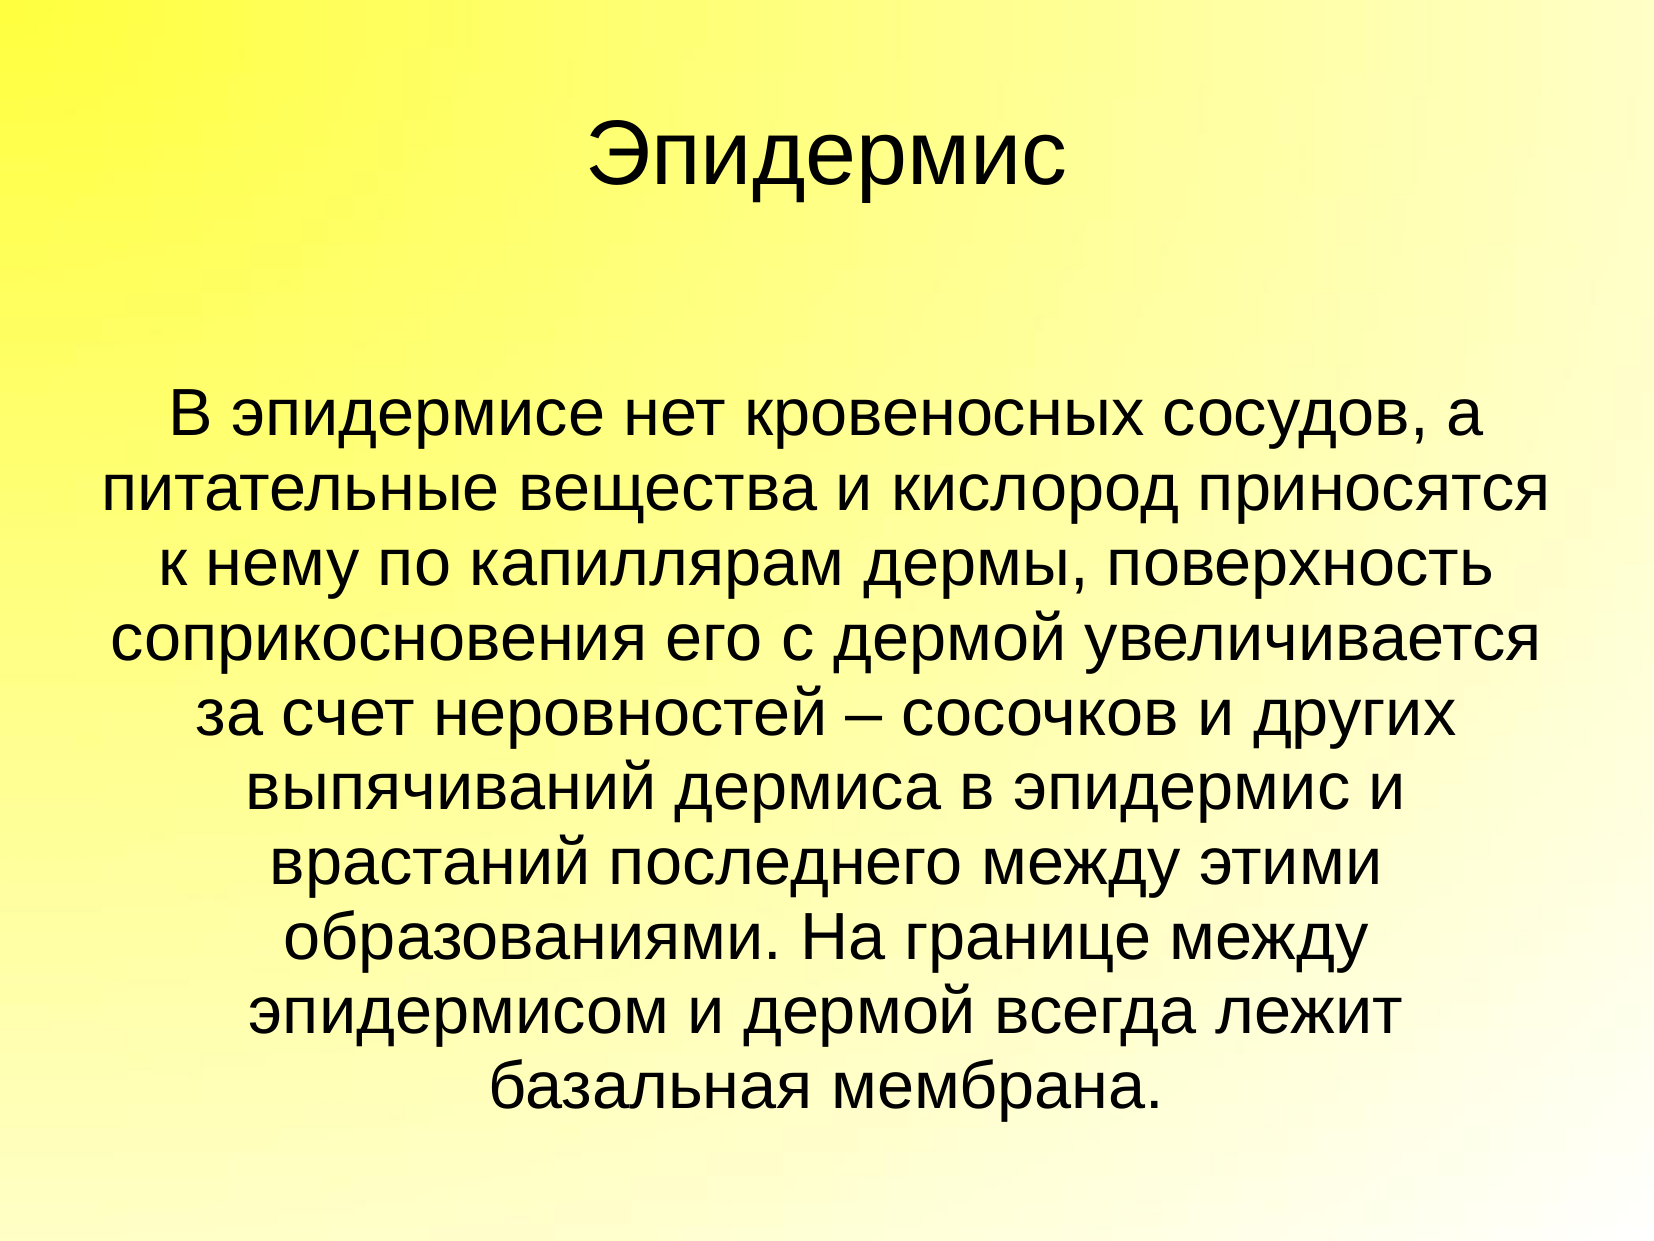

# Эпидермис
В эпидермисе нет кровеносных сосудов, а питательные вещества и кислород приносятся к нему по капиллярам дермы, поверхность соприкосновения его с дермой увеличивается за счет неровностей – сосочков и других выпячиваний дермиса в эпидермис и врастаний последнего между этими образованиями. На границе между эпидермисом и дермой всегда лежит базальная мембрана.